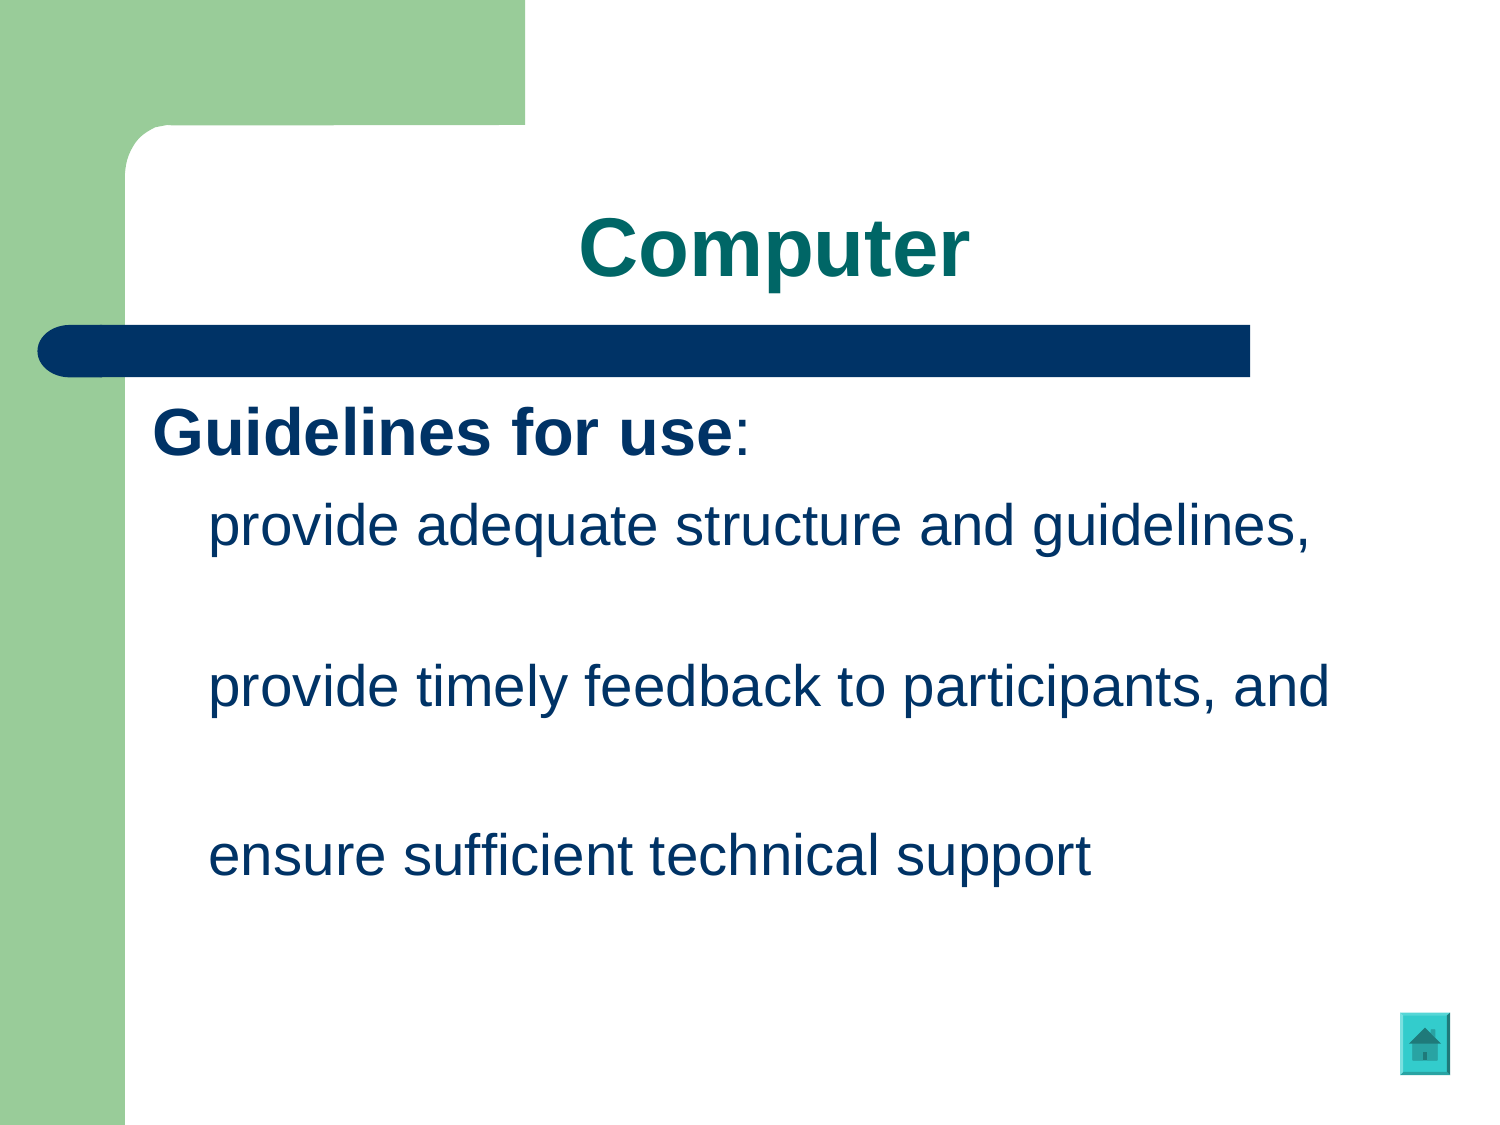

# Computer
Guidelines for use:
	provide adequate structure and guidelines,
	provide timely feedback to participants, and
	ensure sufficient technical support